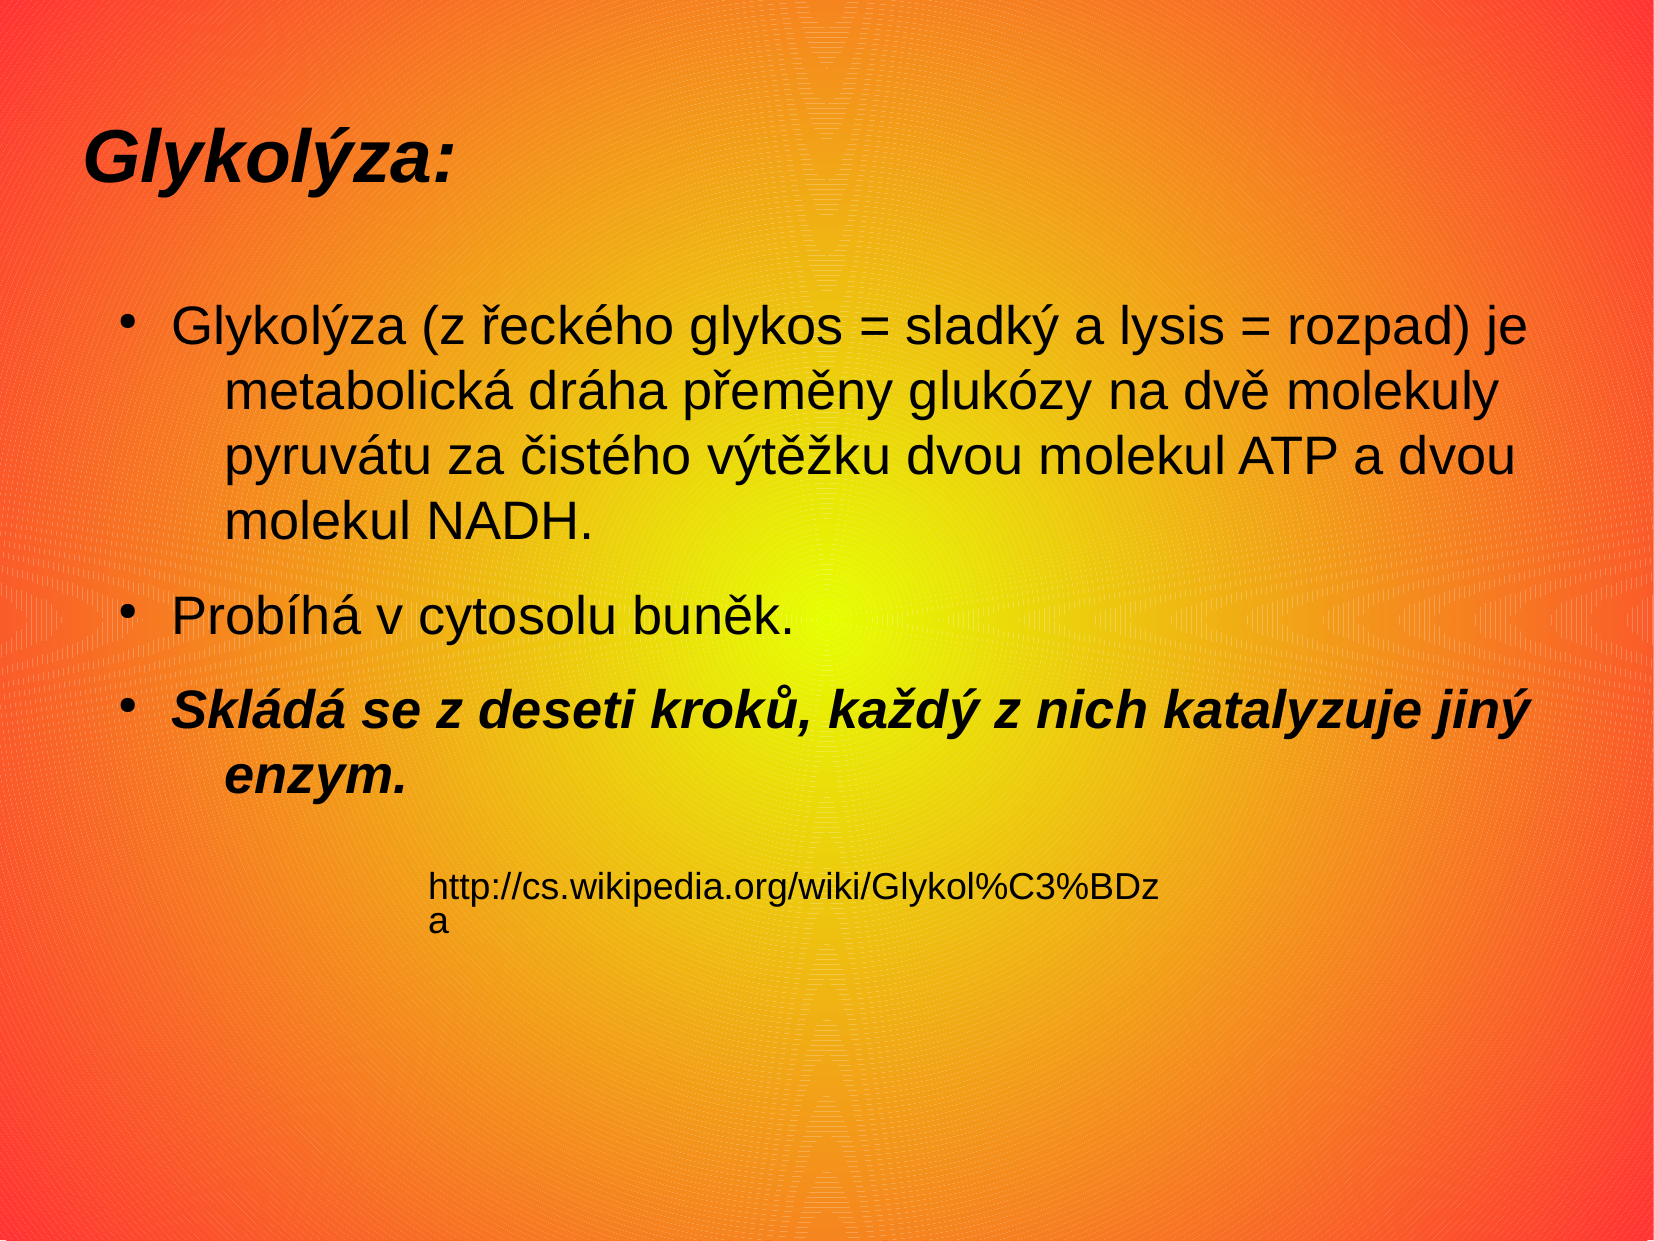

# Glykolýza:
Glykolýza (z řeckého glykos = sladký a lysis = rozpad) je metabolická dráha přeměny glukózy na dvě molekuly pyruvátu za čistého výtěžku dvou molekul ATP a dvou molekul NADH.
Probíhá v cytosolu buněk.
Skládá se z deseti kroků, každý z nich katalyzuje jiný enzym.
http://cs.wikipedia.org/wiki/Glykol%C3%BDza